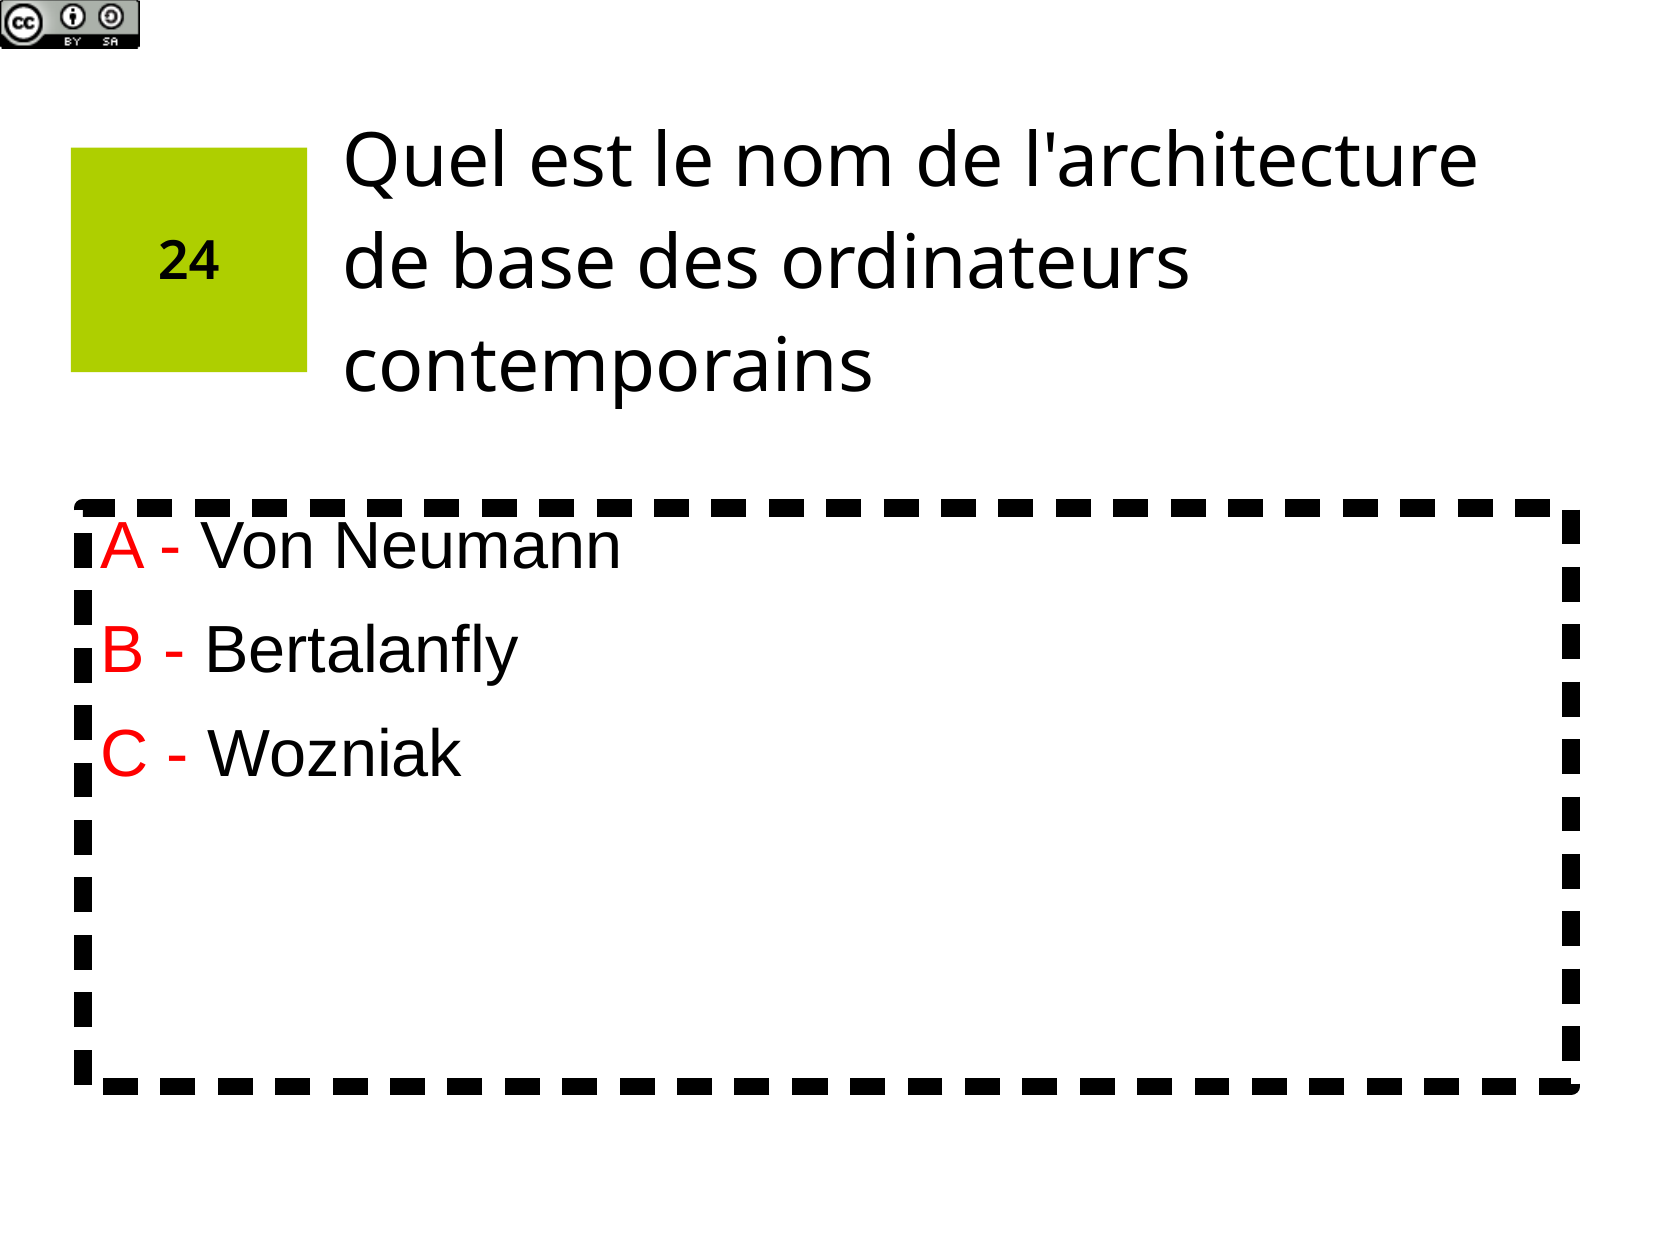

# Quel est le nom de l'architecture de base des ordinateurs contemporains
24
Von Neumann
Bertalanfly
Wozniak